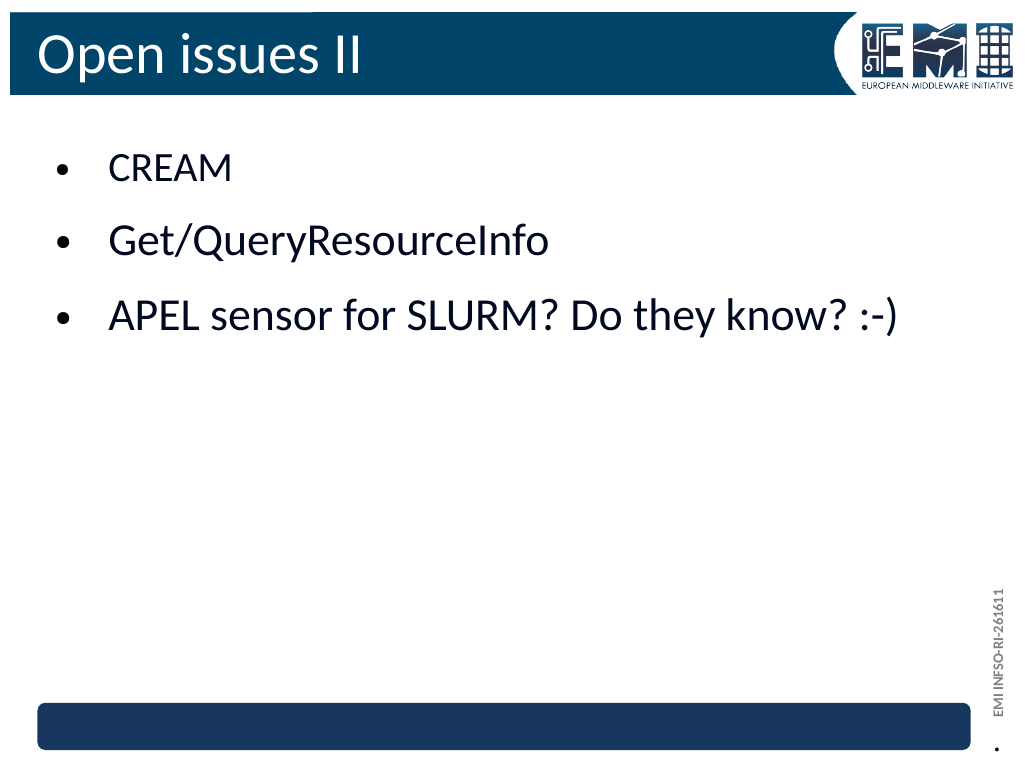

# Open issues II
CREAM
Get/QueryResourceInfo
APEL sensor for SLURM? Do they know? :-)